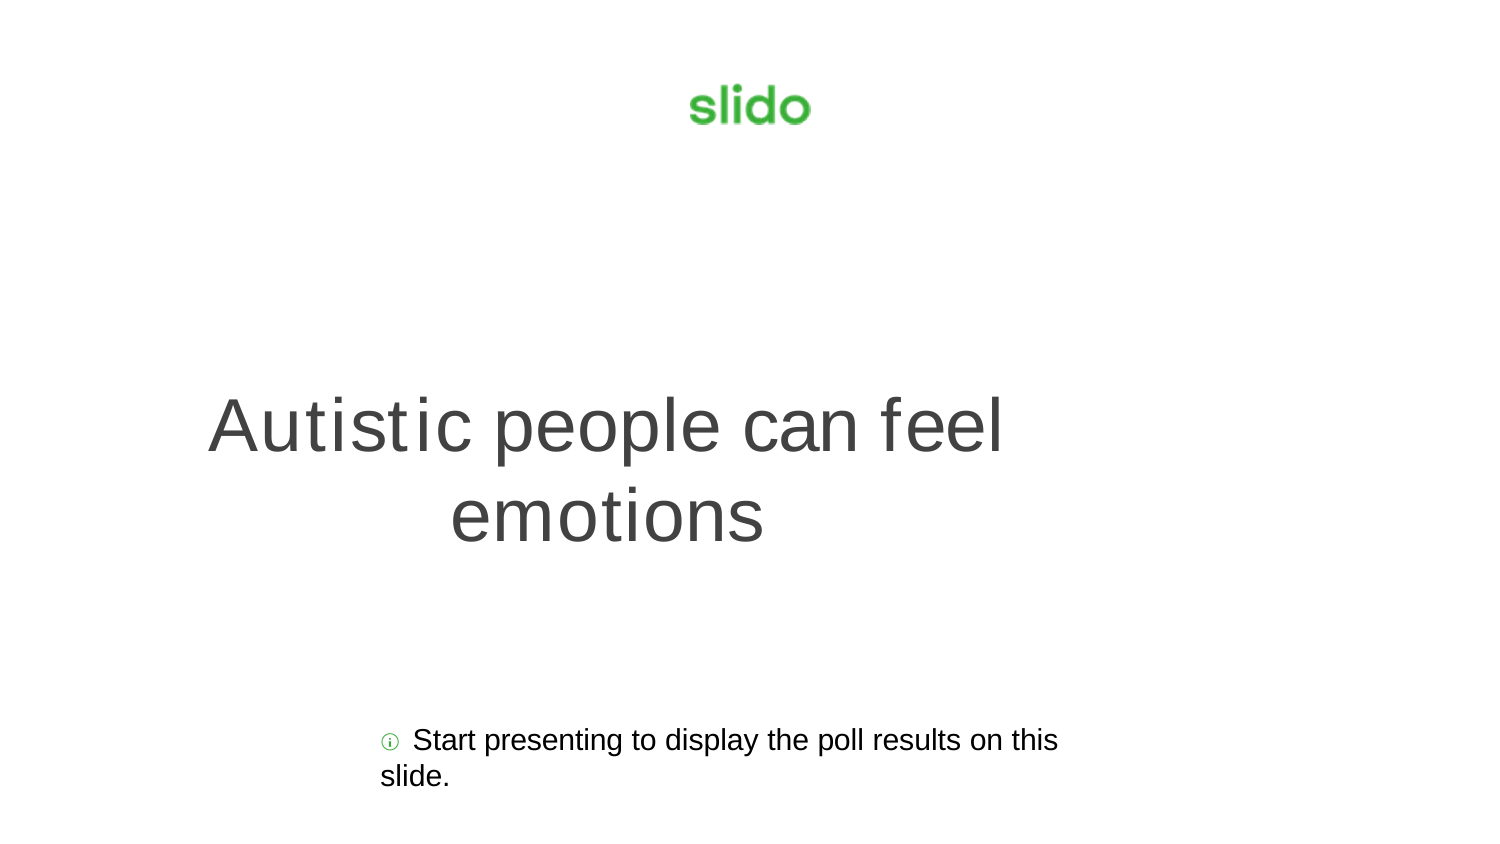

# Autistic people can feel emotions
ⓘ Start presenting to display the poll results on this slide.